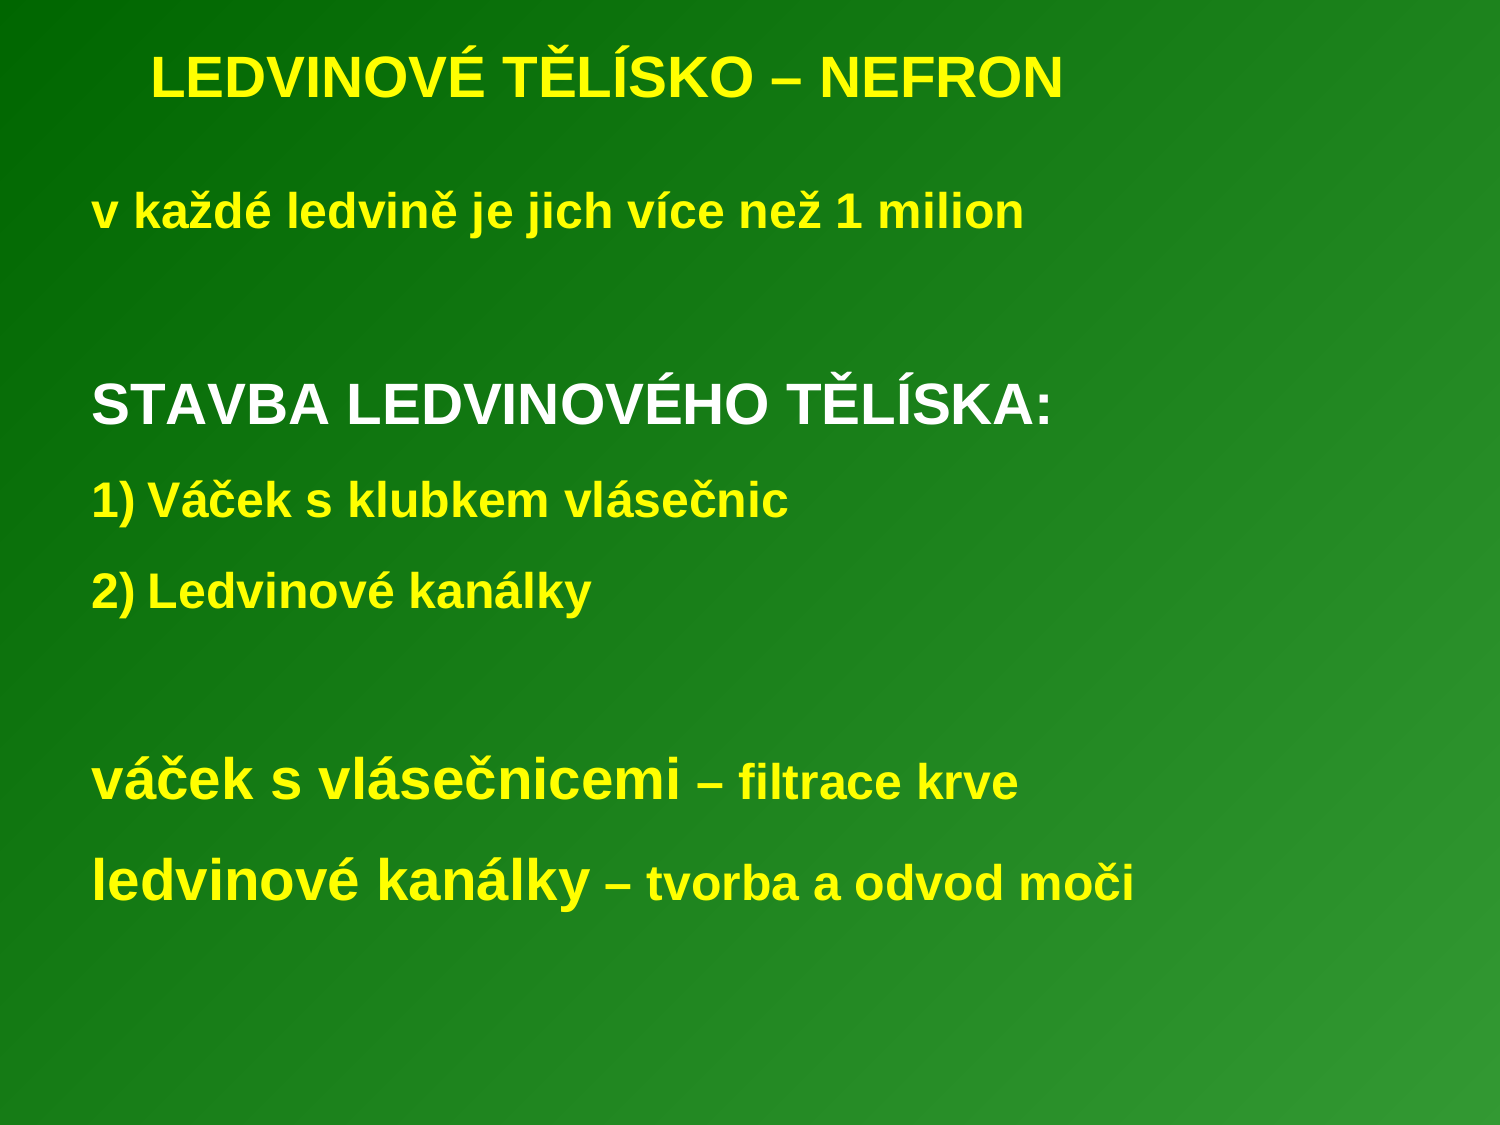

LEDVINOVÉ TĚLÍSKO – NEFRON
v každé ledvině je jich více než 1 milion
STAVBA LEDVINOVÉHO TĚLÍSKA:
Váček s klubkem vlásečnic
Ledvinové kanálky
váček s vlásečnicemi – filtrace krve
ledvinové kanálky – tvorba a odvod moči